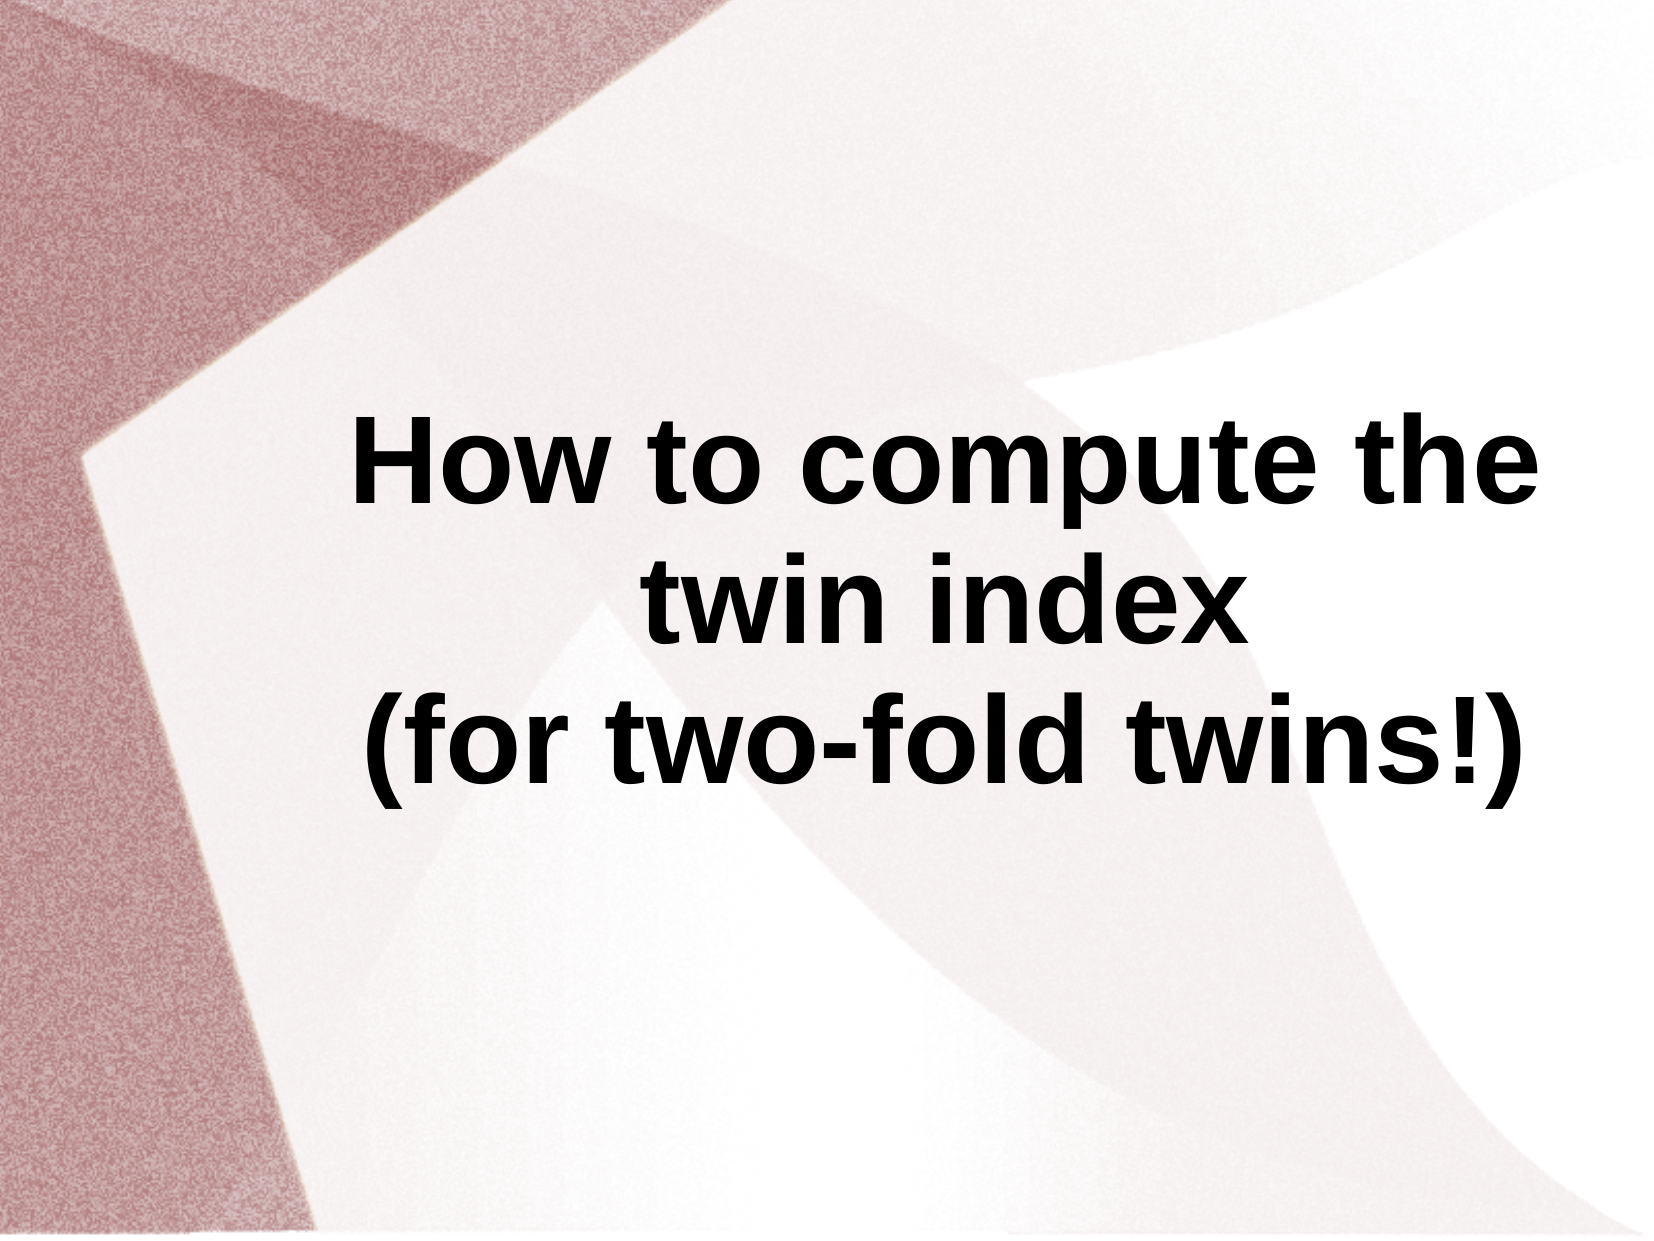

# How to compute the twin index
(for two-fold twins!)